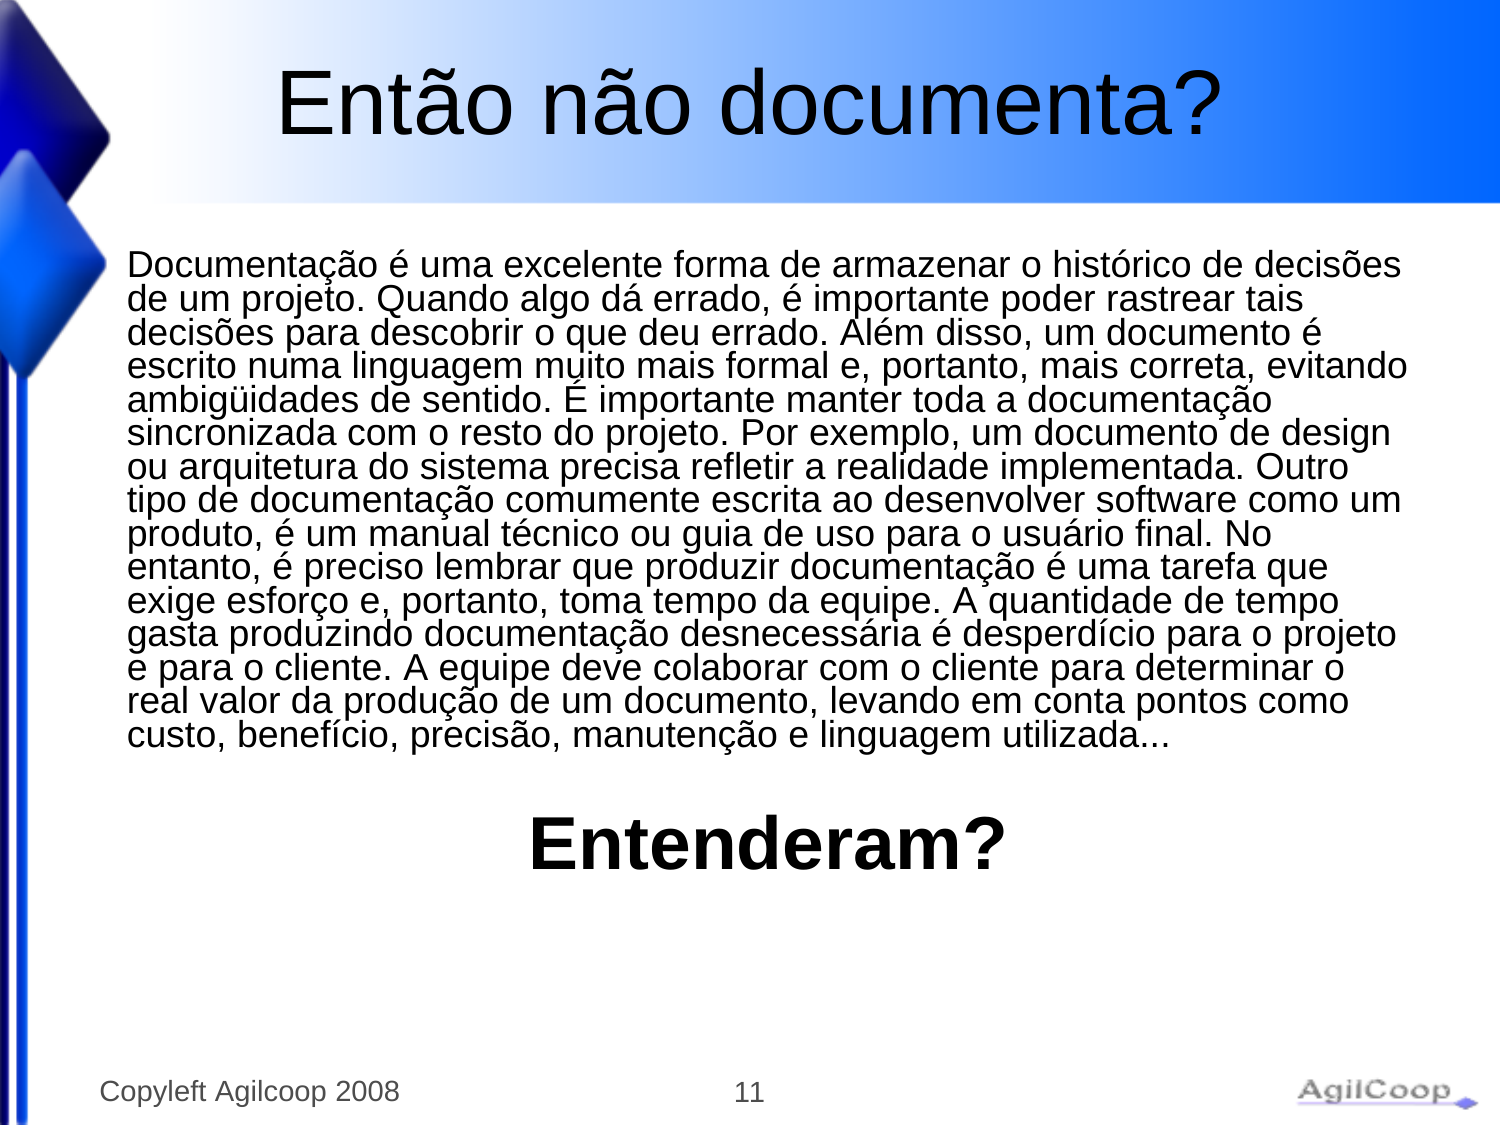

# Então não documenta?
Documentação é uma excelente forma de armazenar o histórico de decisões de um projeto. Quando algo dá errado, é importante poder rastrear tais decisões para descobrir o que deu errado. Além disso, um documento é escrito numa linguagem muito mais formal e, portanto, mais correta, evitando ambigüidades de sentido. É importante manter toda a documentação sincronizada com o resto do projeto. Por exemplo, um documento de design ou arquitetura do sistema precisa refletir a realidade implementada. Outro tipo de documentação comumente escrita ao desenvolver software como um produto, é um manual técnico ou guia de uso para o usuário final. No entanto, é preciso lembrar que produzir documentação é uma tarefa que exige esforço e, portanto, toma tempo da equipe. A quantidade de tempo gasta produzindo documentação desnecessária é desperdício para o projeto e para o cliente. A equipe deve colaborar com o cliente para determinar o real valor da produção de um documento, levando em conta pontos como custo, benefício, precisão, manutenção e linguagem utilizada...
Entenderam?
11